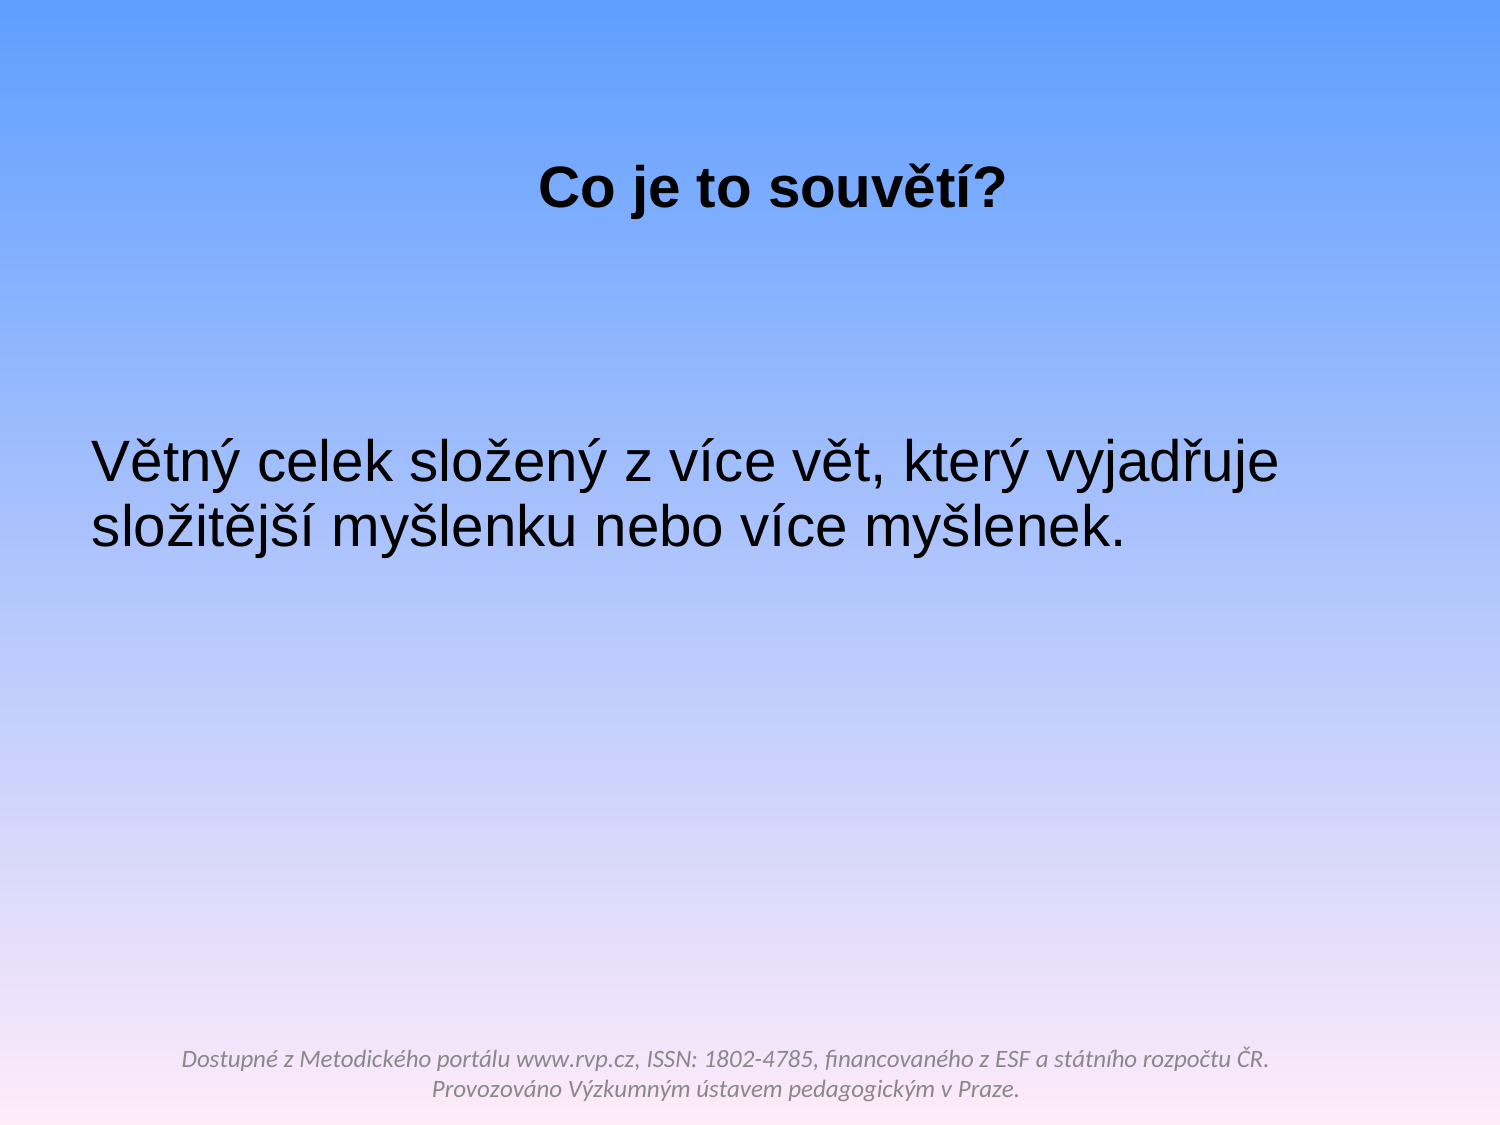

# Co je to souvětí?
Větný celek složený z více vět, který vyjadřuje složitější myšlenku nebo více myšlenek.
Dostupné z Metodického portálu www.rvp.cz, ISSN: 1802-4785, financovaného z ESF a státního rozpočtu ČR. Provozováno Výzkumným ústavem pedagogickým v Praze.